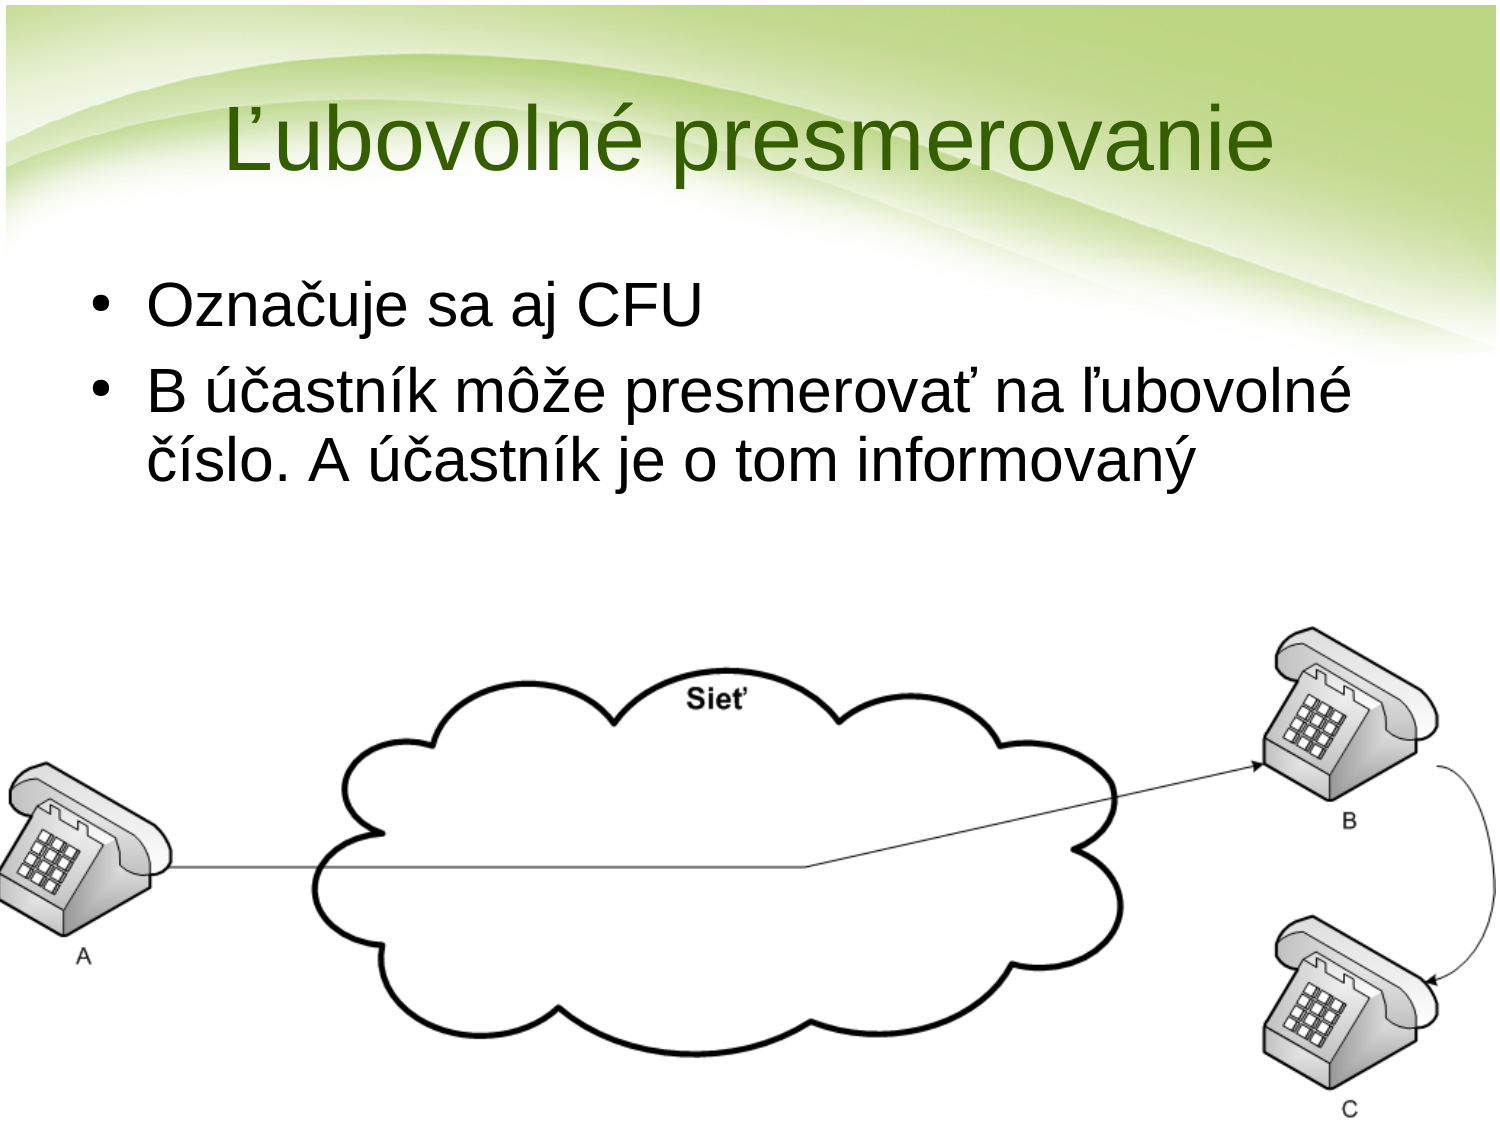

# Ľubovolné presmerovanie
Označuje sa aj CFU
B účastník môže presmerovať na ľubovolné číslo. A účastník je o tom informovaný